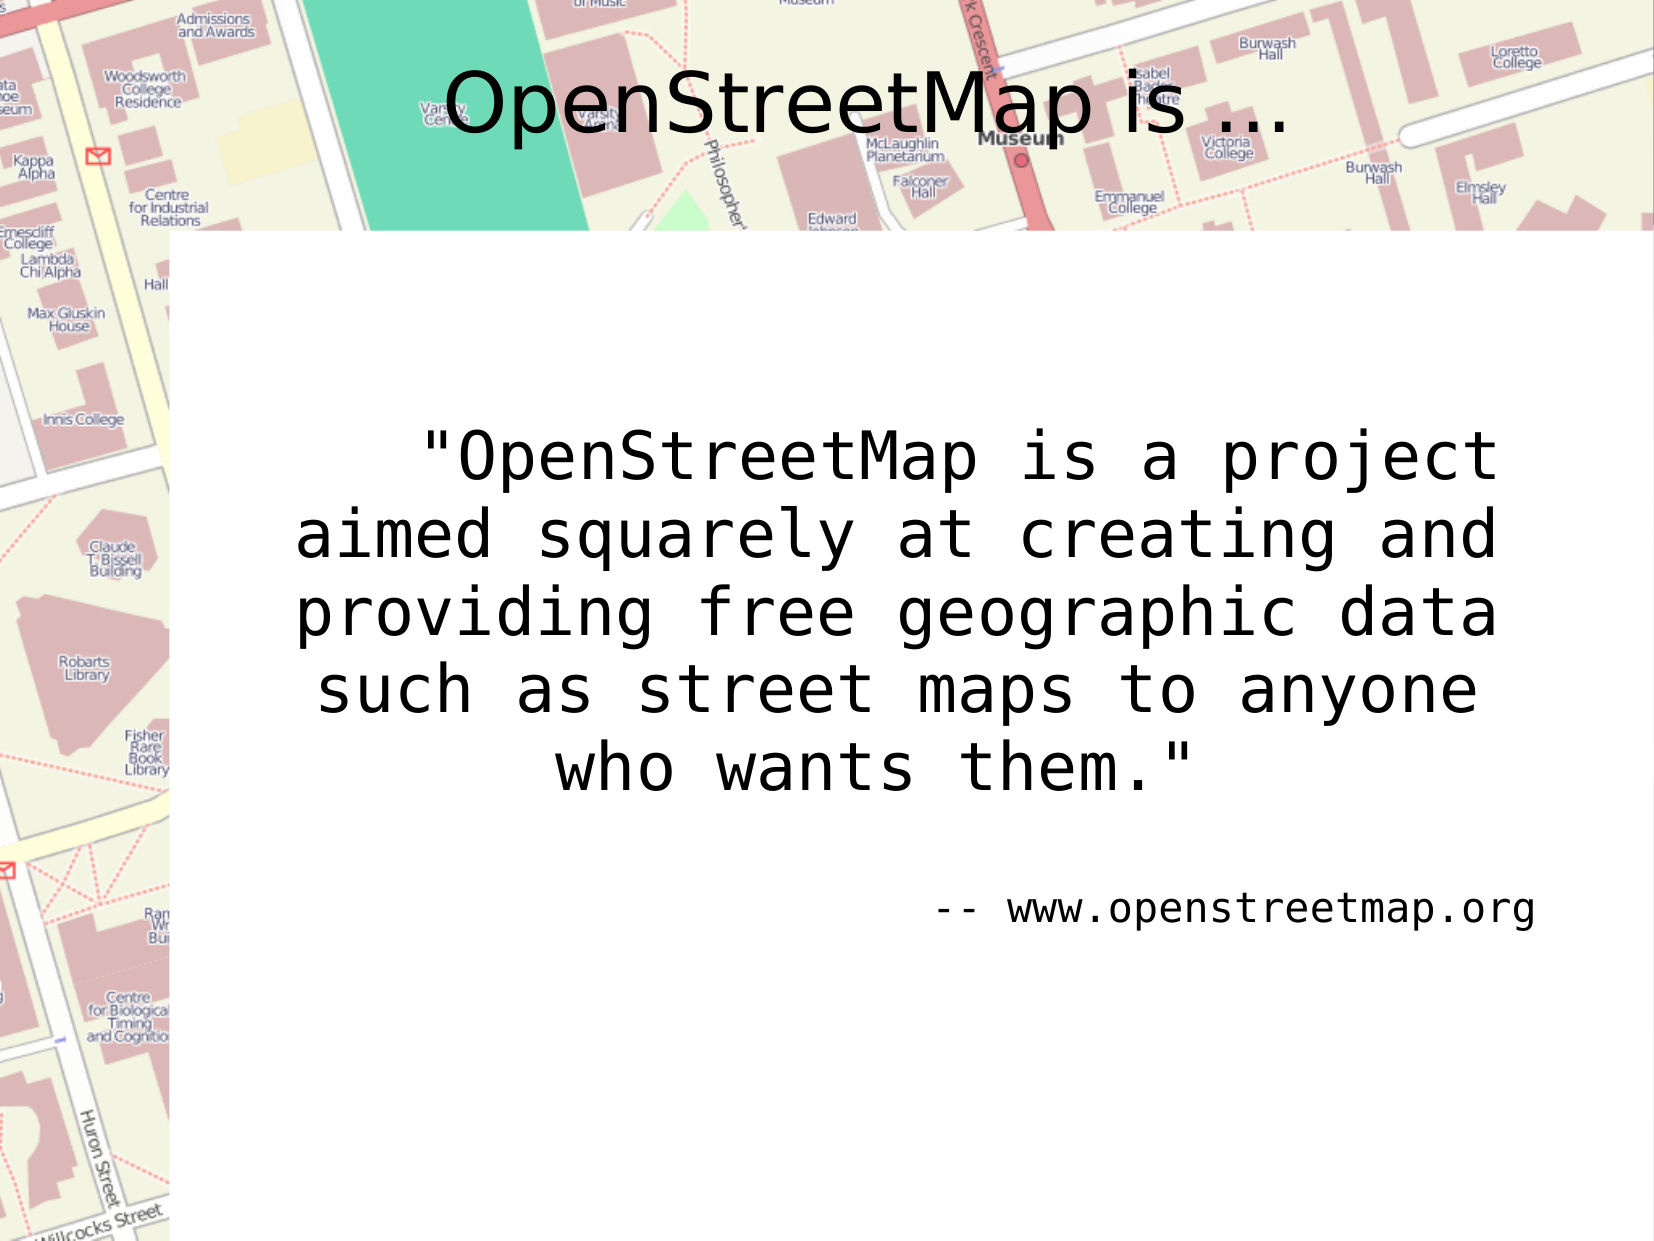

# OpenStreetMap is ...
 "OpenStreetMap is a project aimed squarely at creating and providing free geographic data such as street maps to anyone who wants them."
-- www.openstreetmap.org